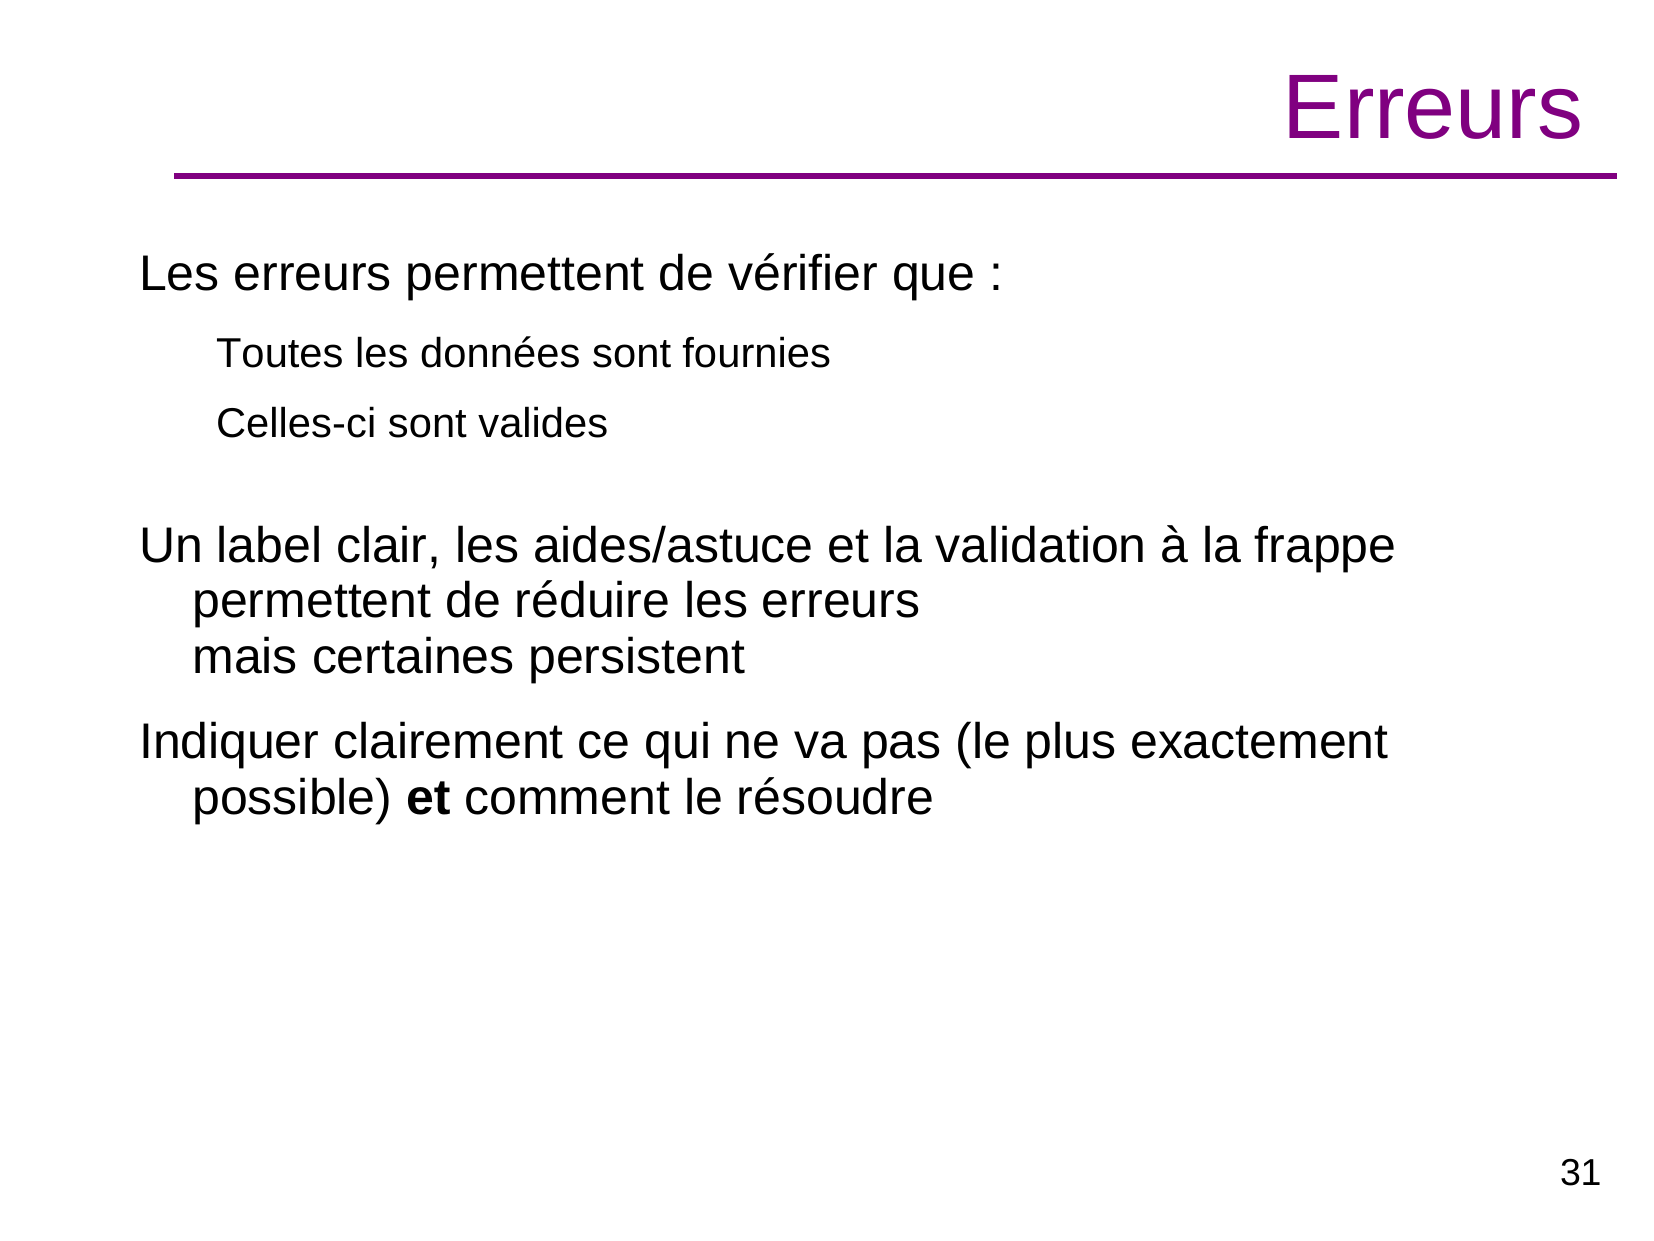

# Erreurs
Les erreurs permettent de vérifier que :
Toutes les données sont fournies
Celles-ci sont valides
Un label clair, les aides/astuce et la validation à la frappe permettent de réduire les erreurs
mais certaines persistent
Indiquer clairement ce qui ne va pas (le plus exactement possible) et comment le résoudre